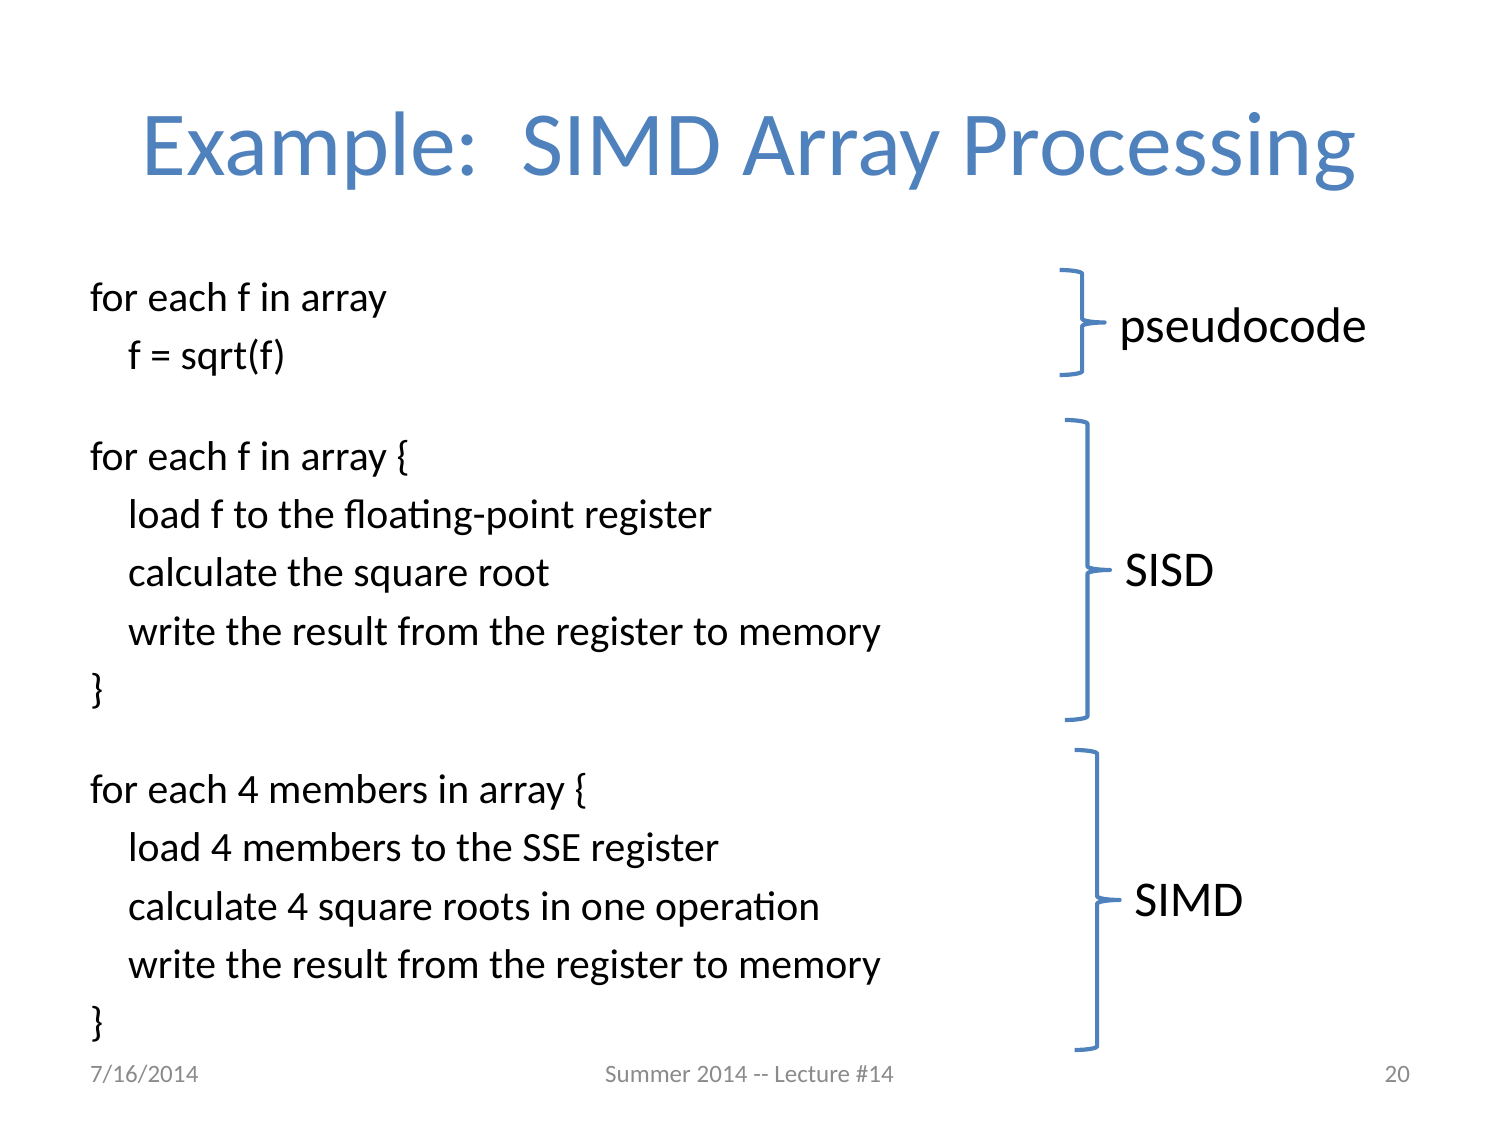

# Example: SIMD Array Processing
for each f in array
 f = sqrt(f)
for each f in array {
 load f to the floating-point register
 calculate the square root
 write the result from the register to memory
}
for each 4 members in array {
 load 4 members to the SSE register
 calculate 4 square roots in one operation
 write the result from the register to memory
}
pseudocode
SISD
SIMD
7/16/2014
Summer 2014 -- Lecture #14